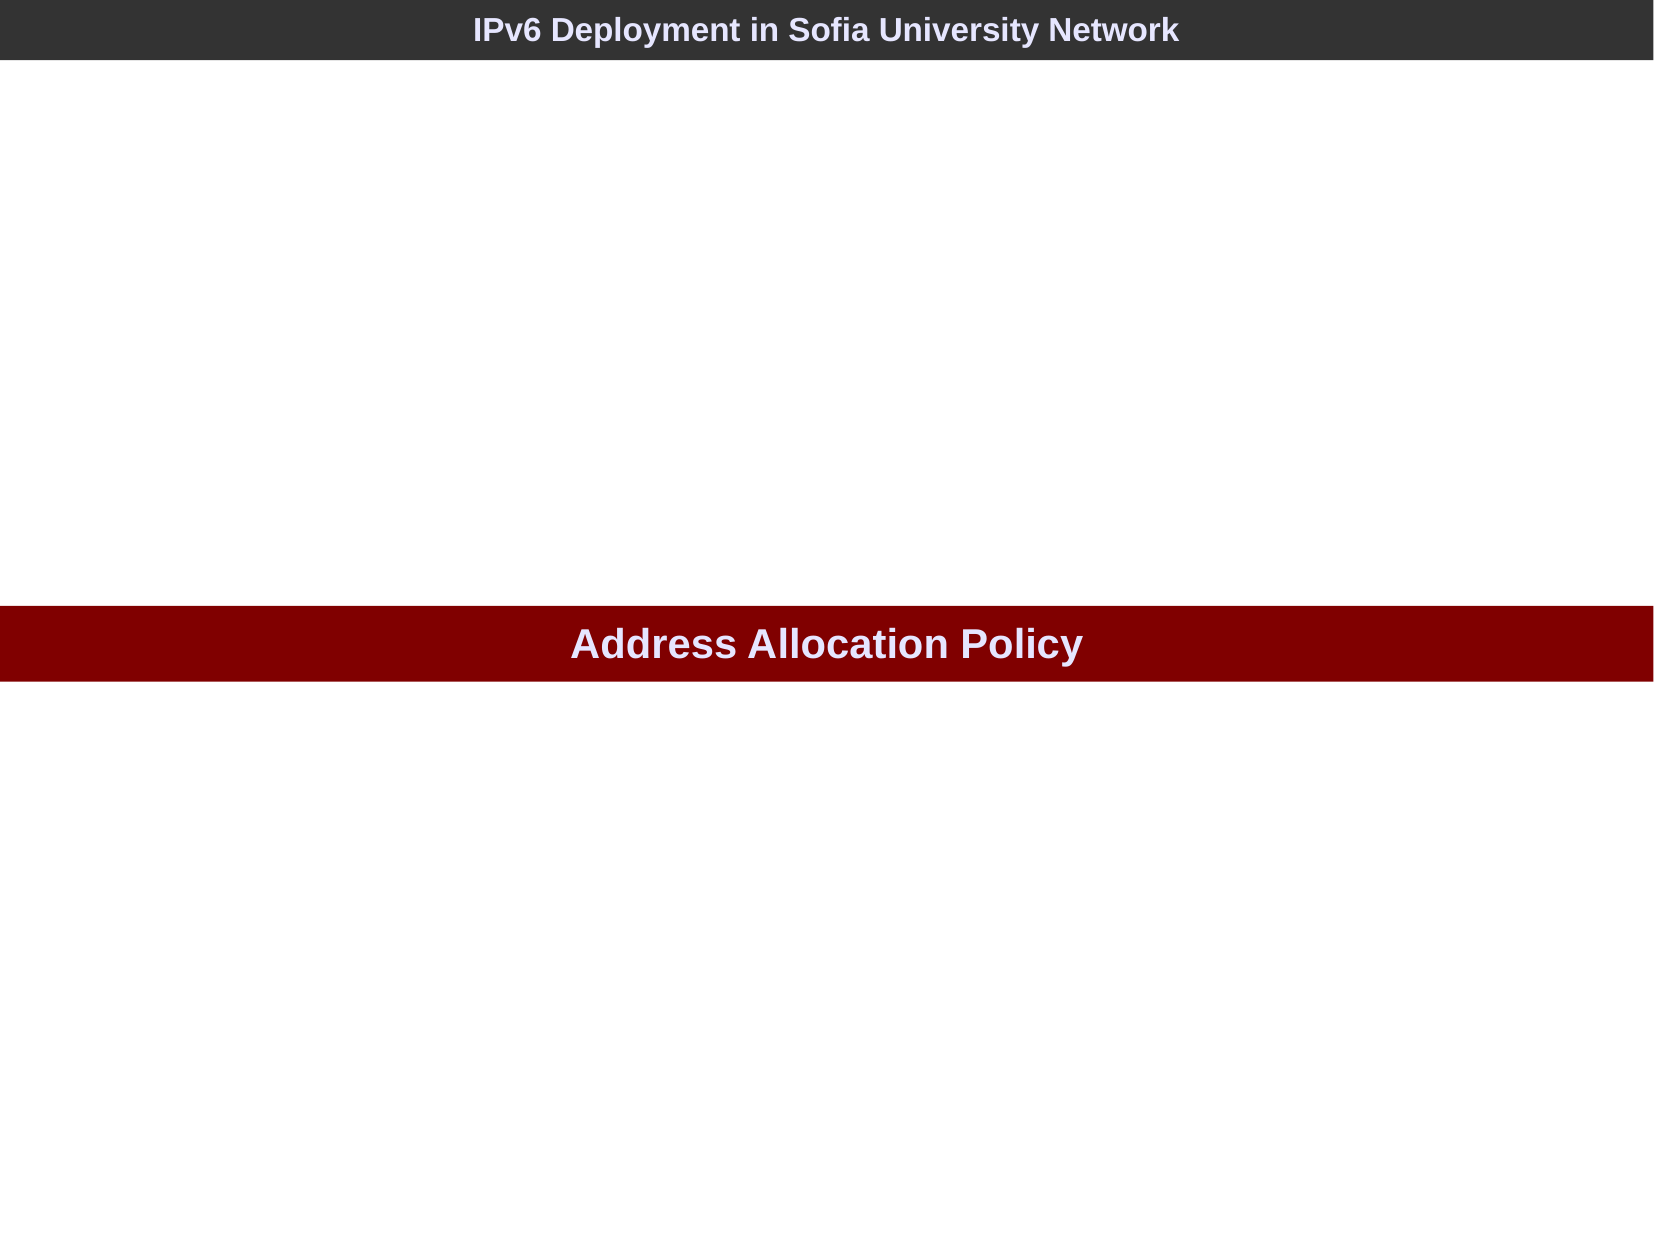

IPv6 Deployment in Sofia University Network
Address Allocation Policy